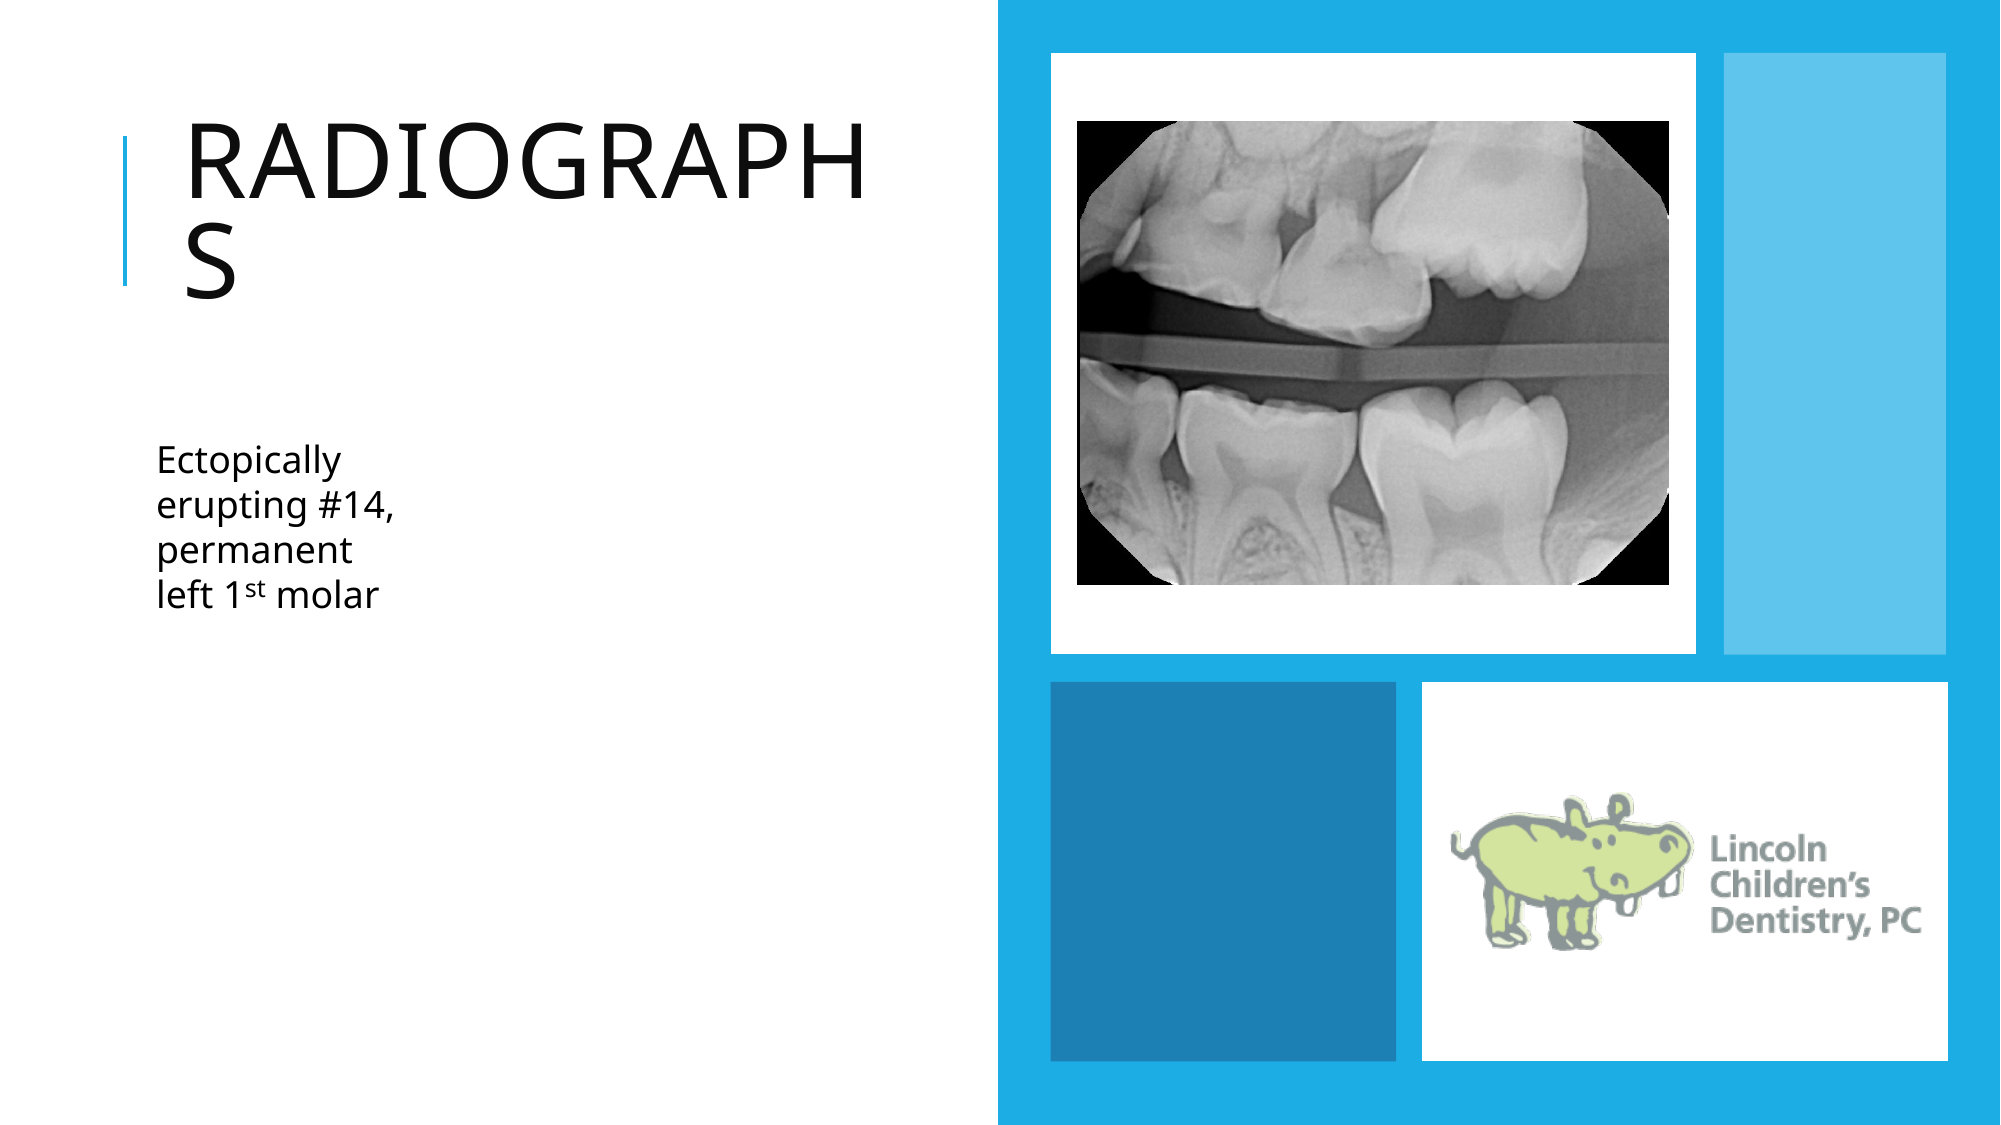

# Radiographs
Ectopically erupting #14, permanent left 1st molar